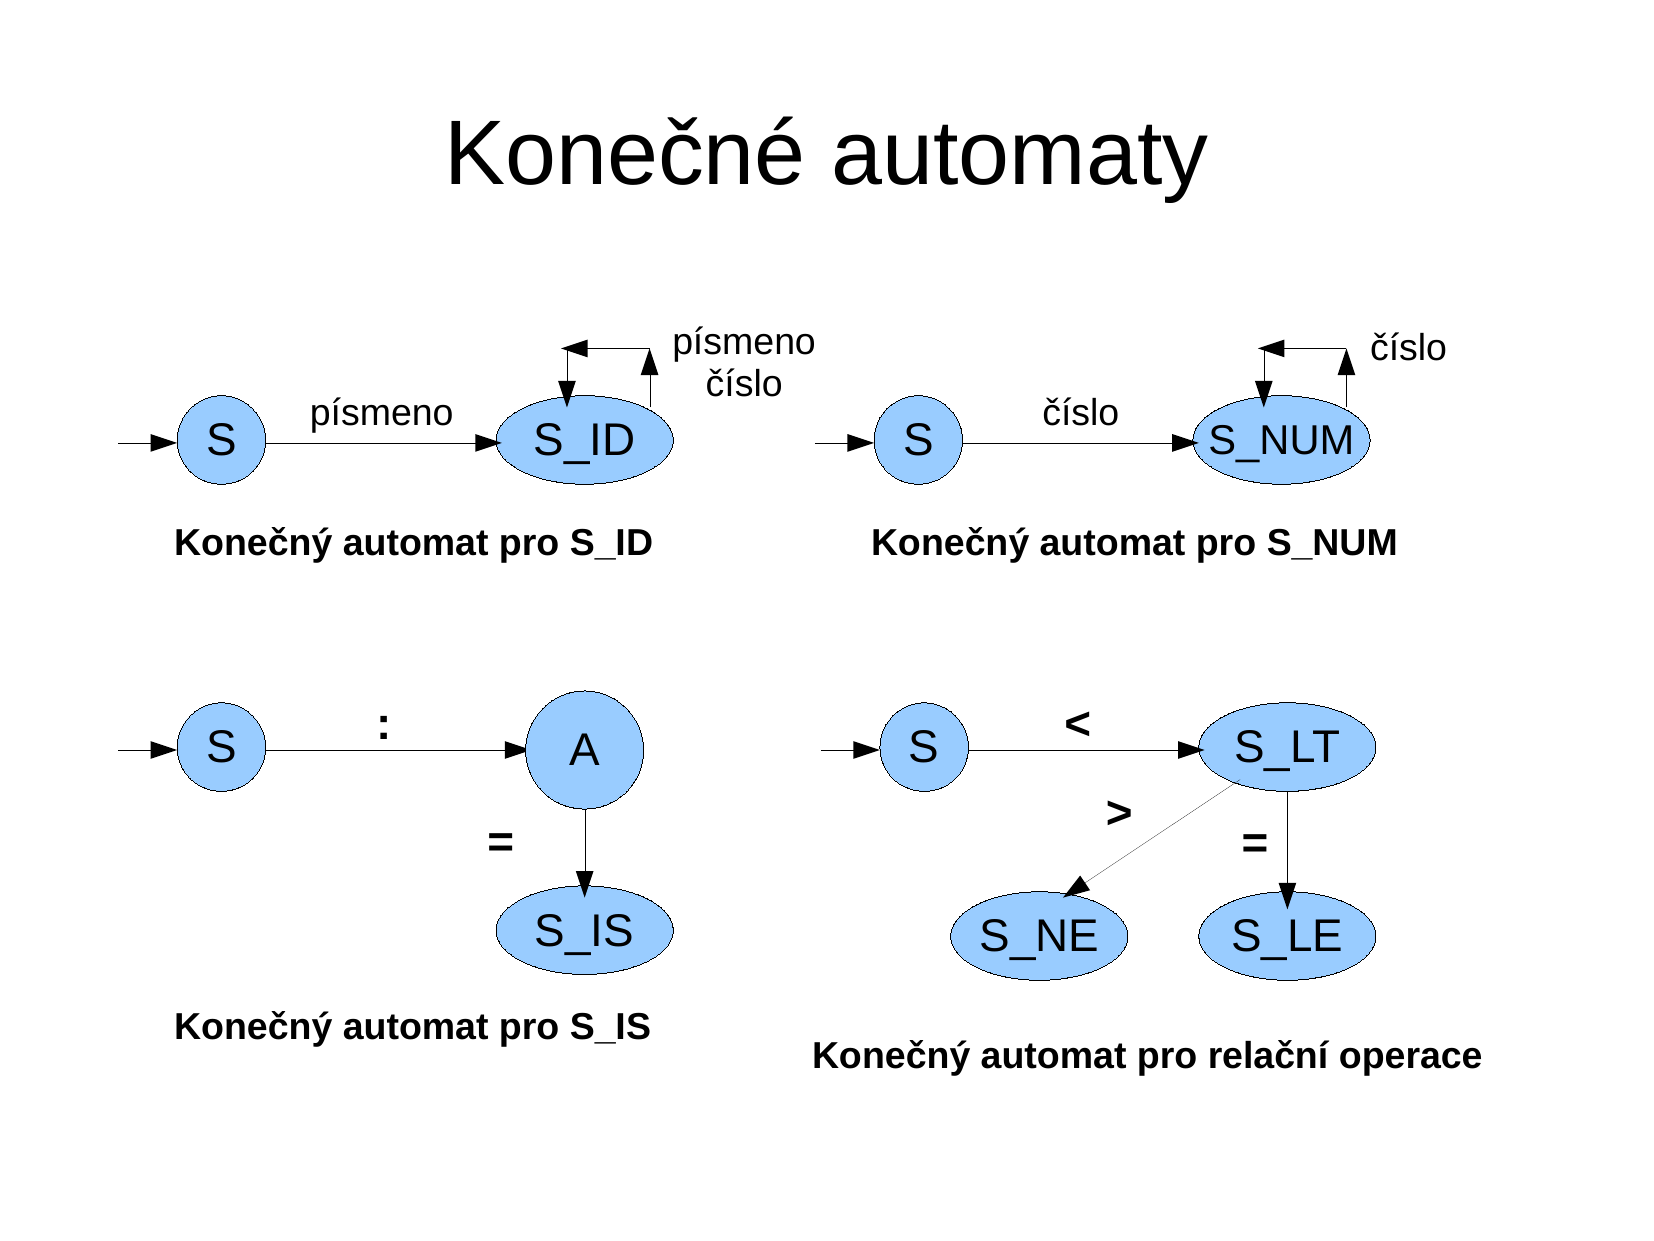

# Konečné automaty
písmeno číslo
číslo
písmeno
číslo
S
S_ID
S
S_NUM
Konečný automat pro S_ID
Konečný automat pro S_NUM
:
A
<
S
S
S_LT
>
=
=
S_IS
S_NE
S_LE
Konečný automat pro S_IS
Konečný automat pro relační operace